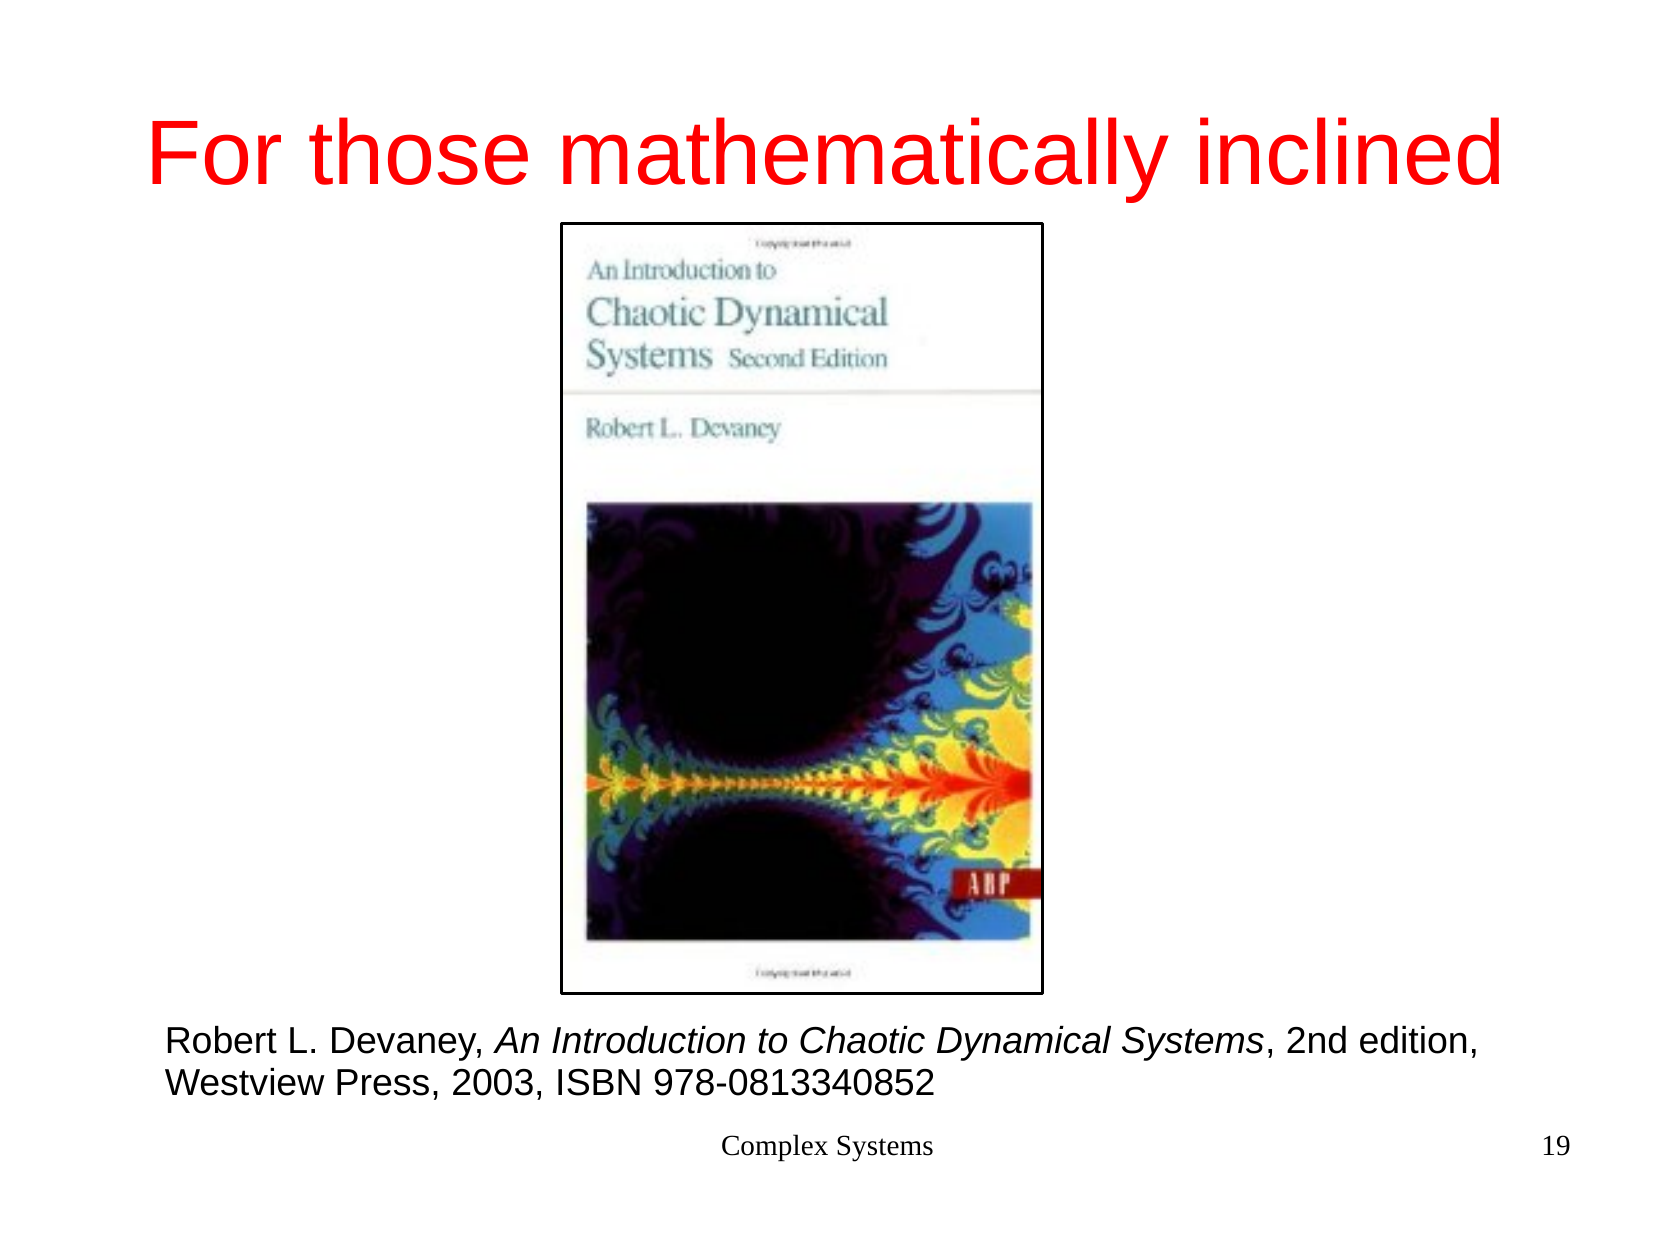

# For those mathematically inclined
Robert L. Devaney, An Introduction to Chaotic Dynamical Systems, 2nd edition, Westview Press, 2003, ISBN 978-0813340852
Complex Systems
19